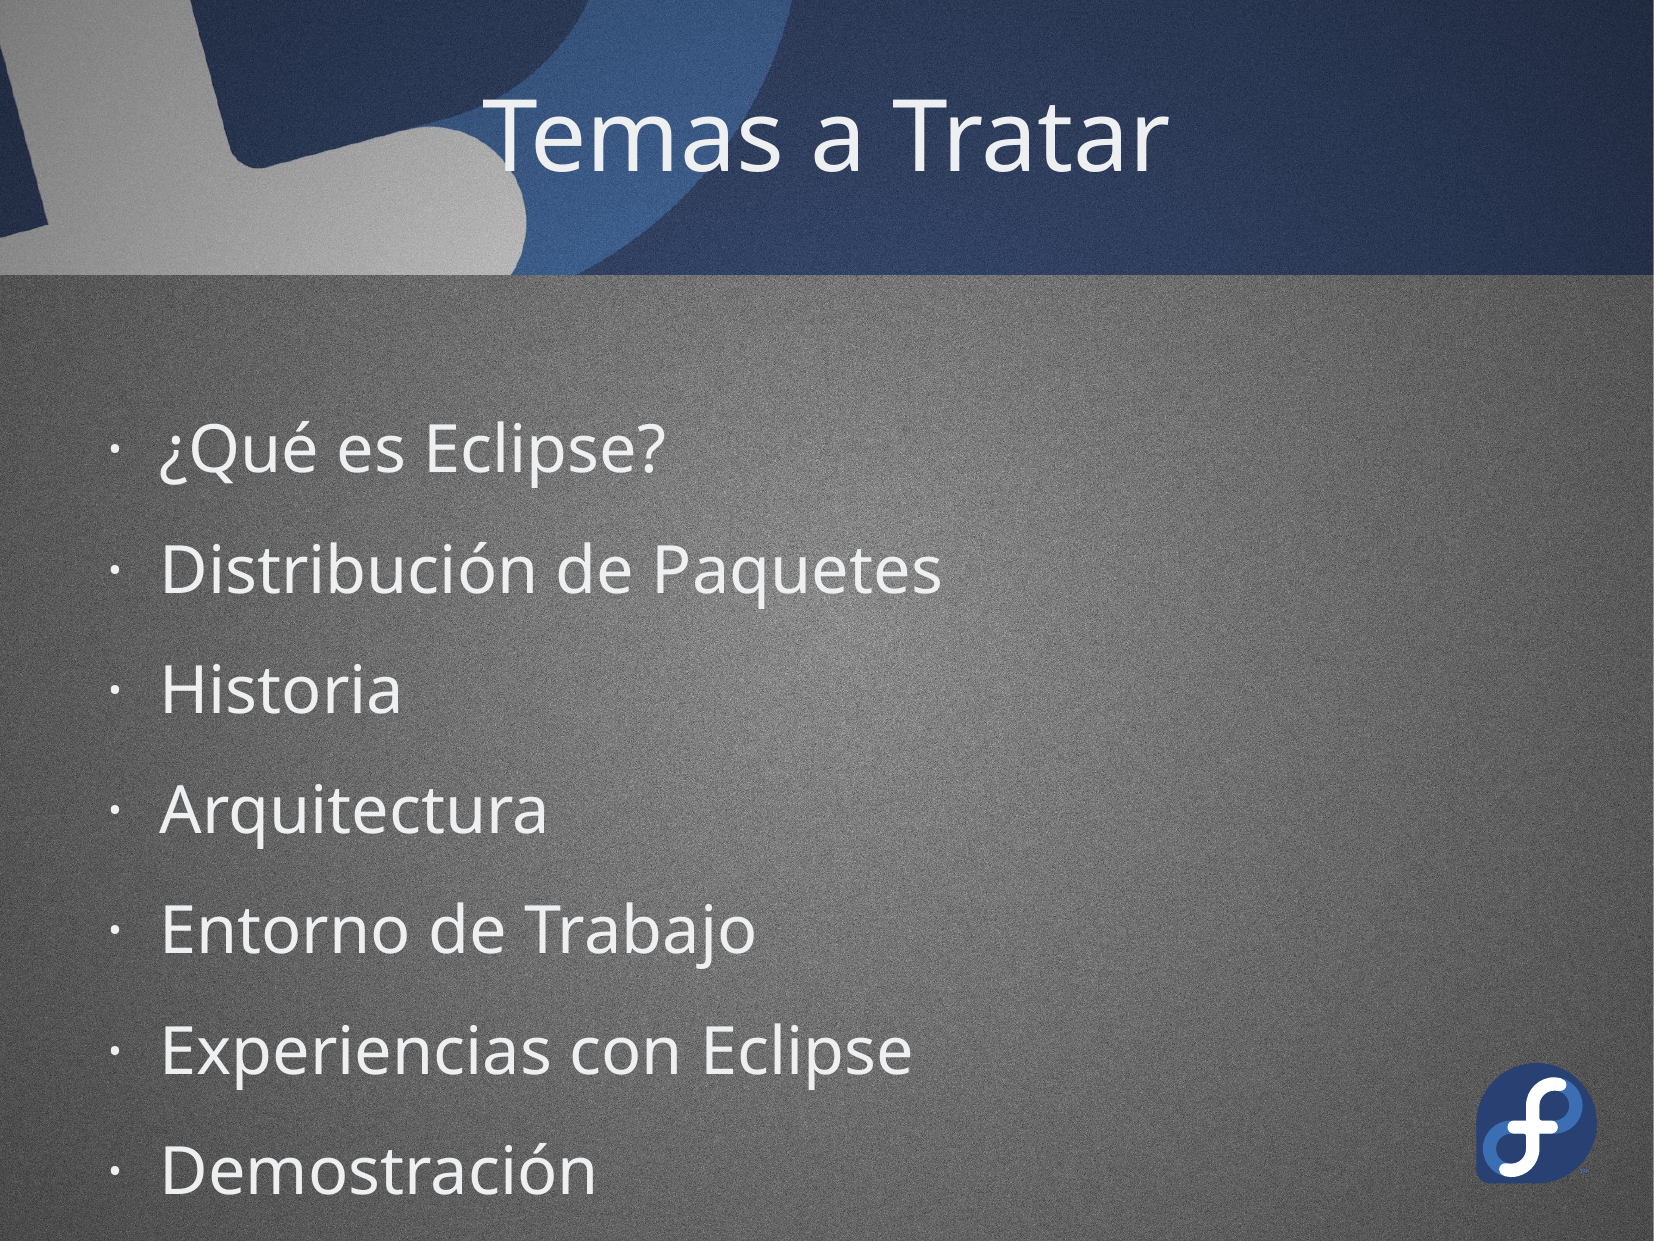

# Temas a Tratar
¿Qué es Eclipse?
Distribución de Paquetes
Historia
Arquitectura
Entorno de Trabajo
Experiencias con Eclipse
Demostración